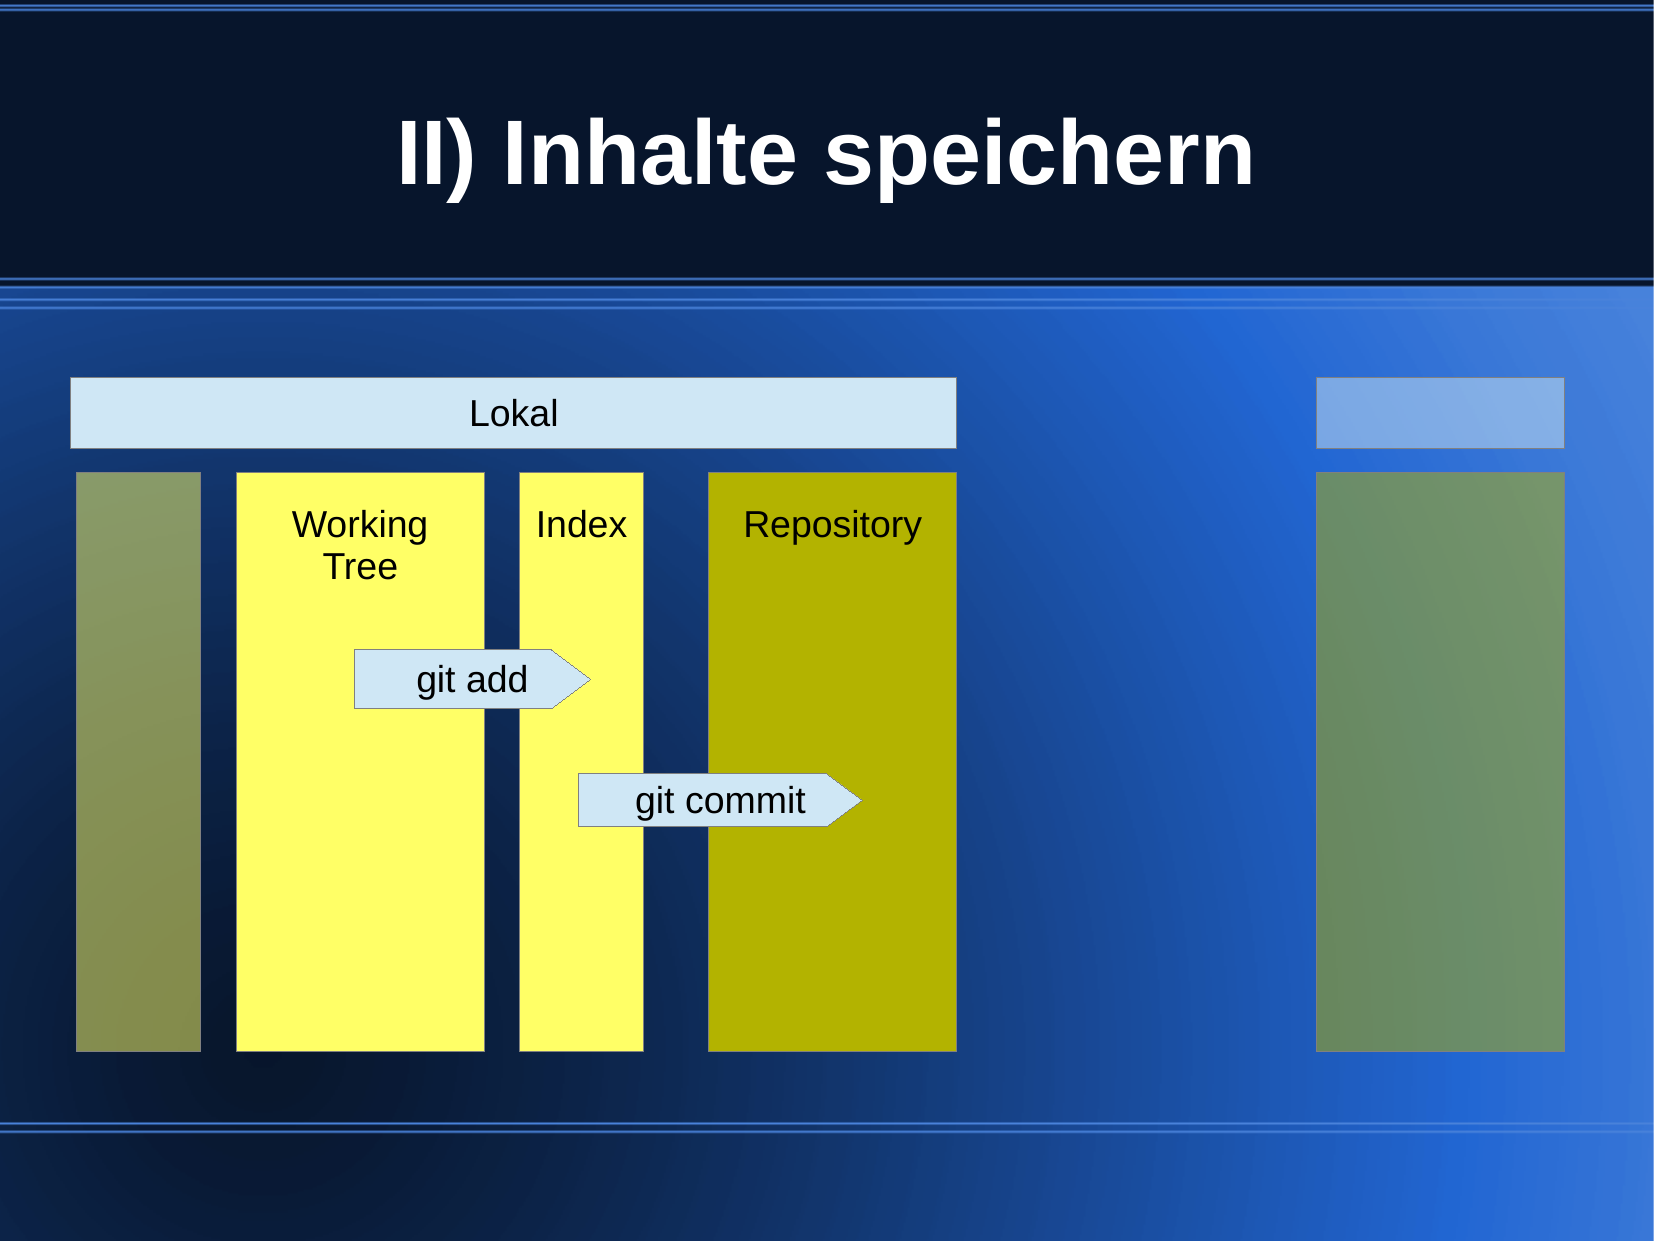

# II) Inhalte speichern
Lokal
Working
Tree
Index
Repository
git add
git commit